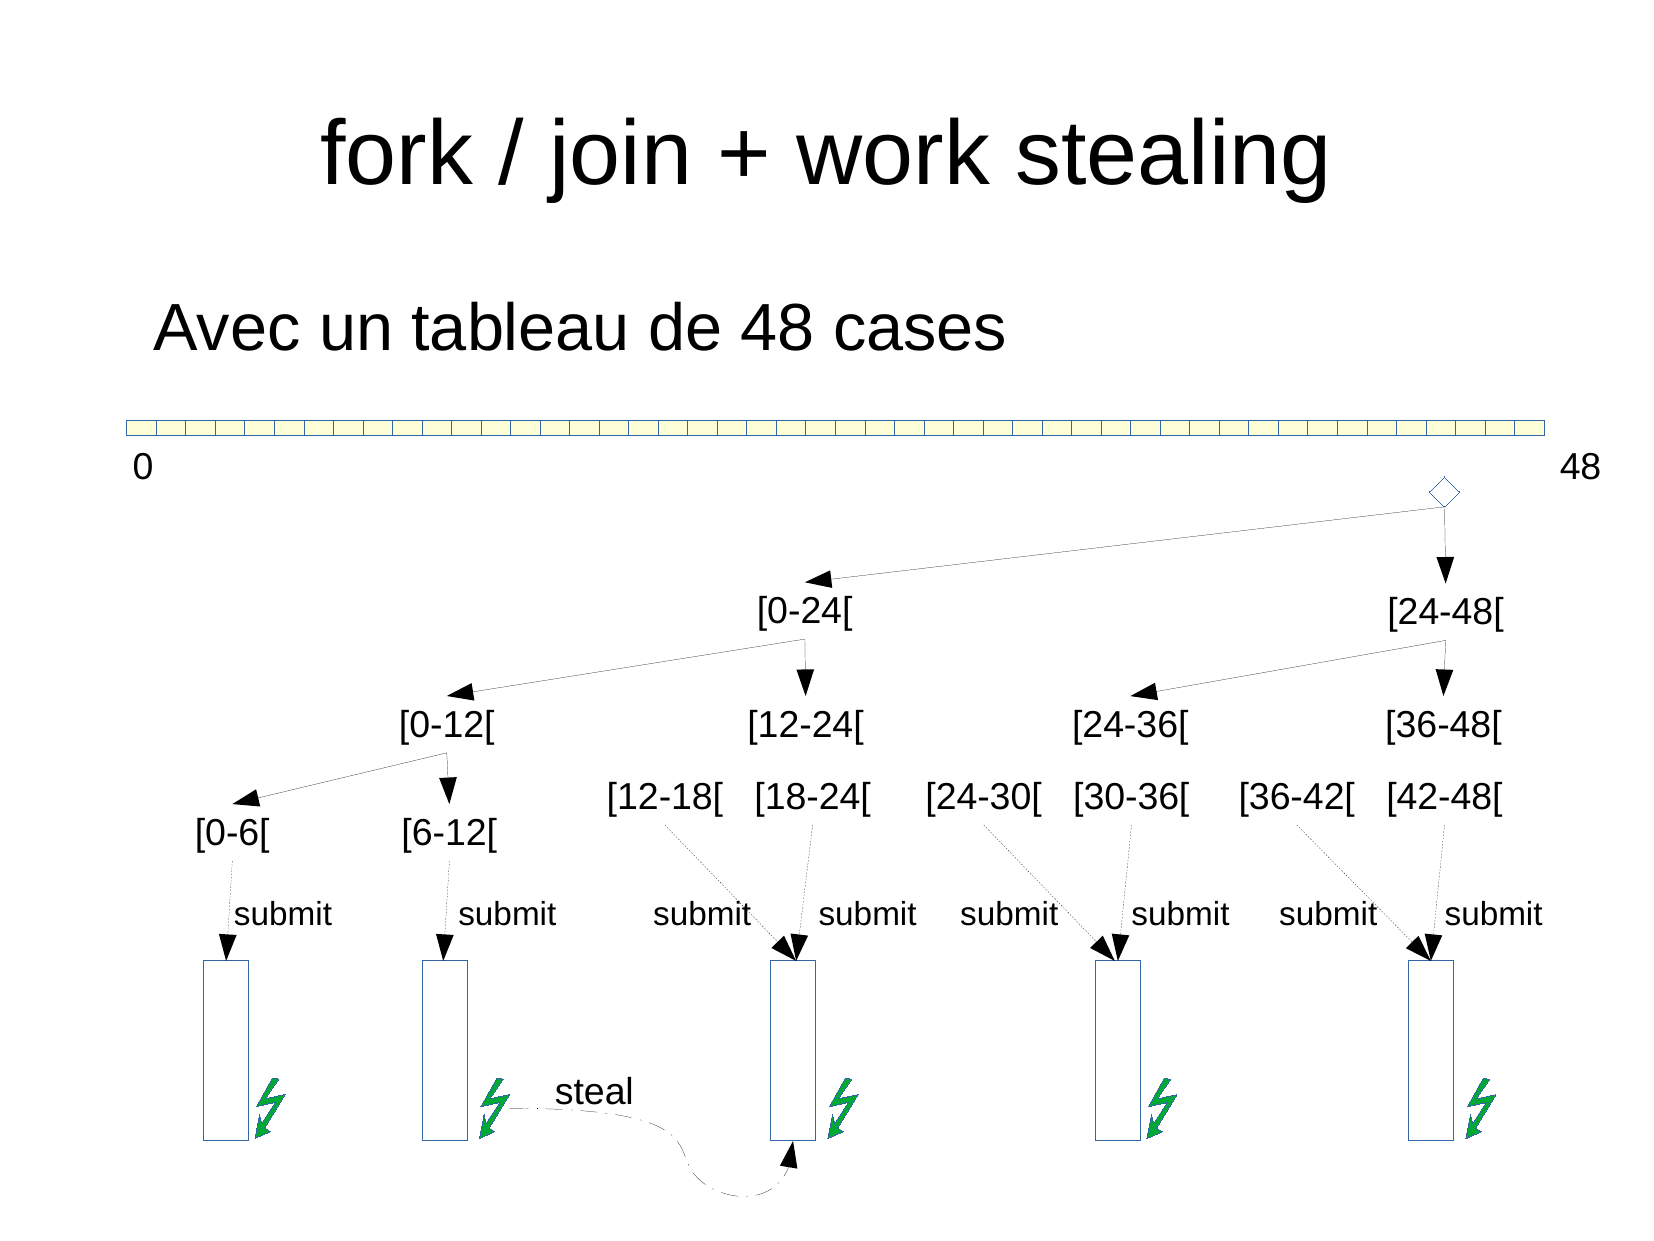

# fork / join + work stealing
Avec un tableau de 48 cases
0
48
[0-24[
[24-48[
[0-12[
[12-24[
[24-36[
[36-48[
[12-18[
[18-24[
[24-30[
[30-36[
[36-42[
[42-48[
[0-6[
[6-12[
submit
submit
submit
submit
submit
submit
submit
submit
steal